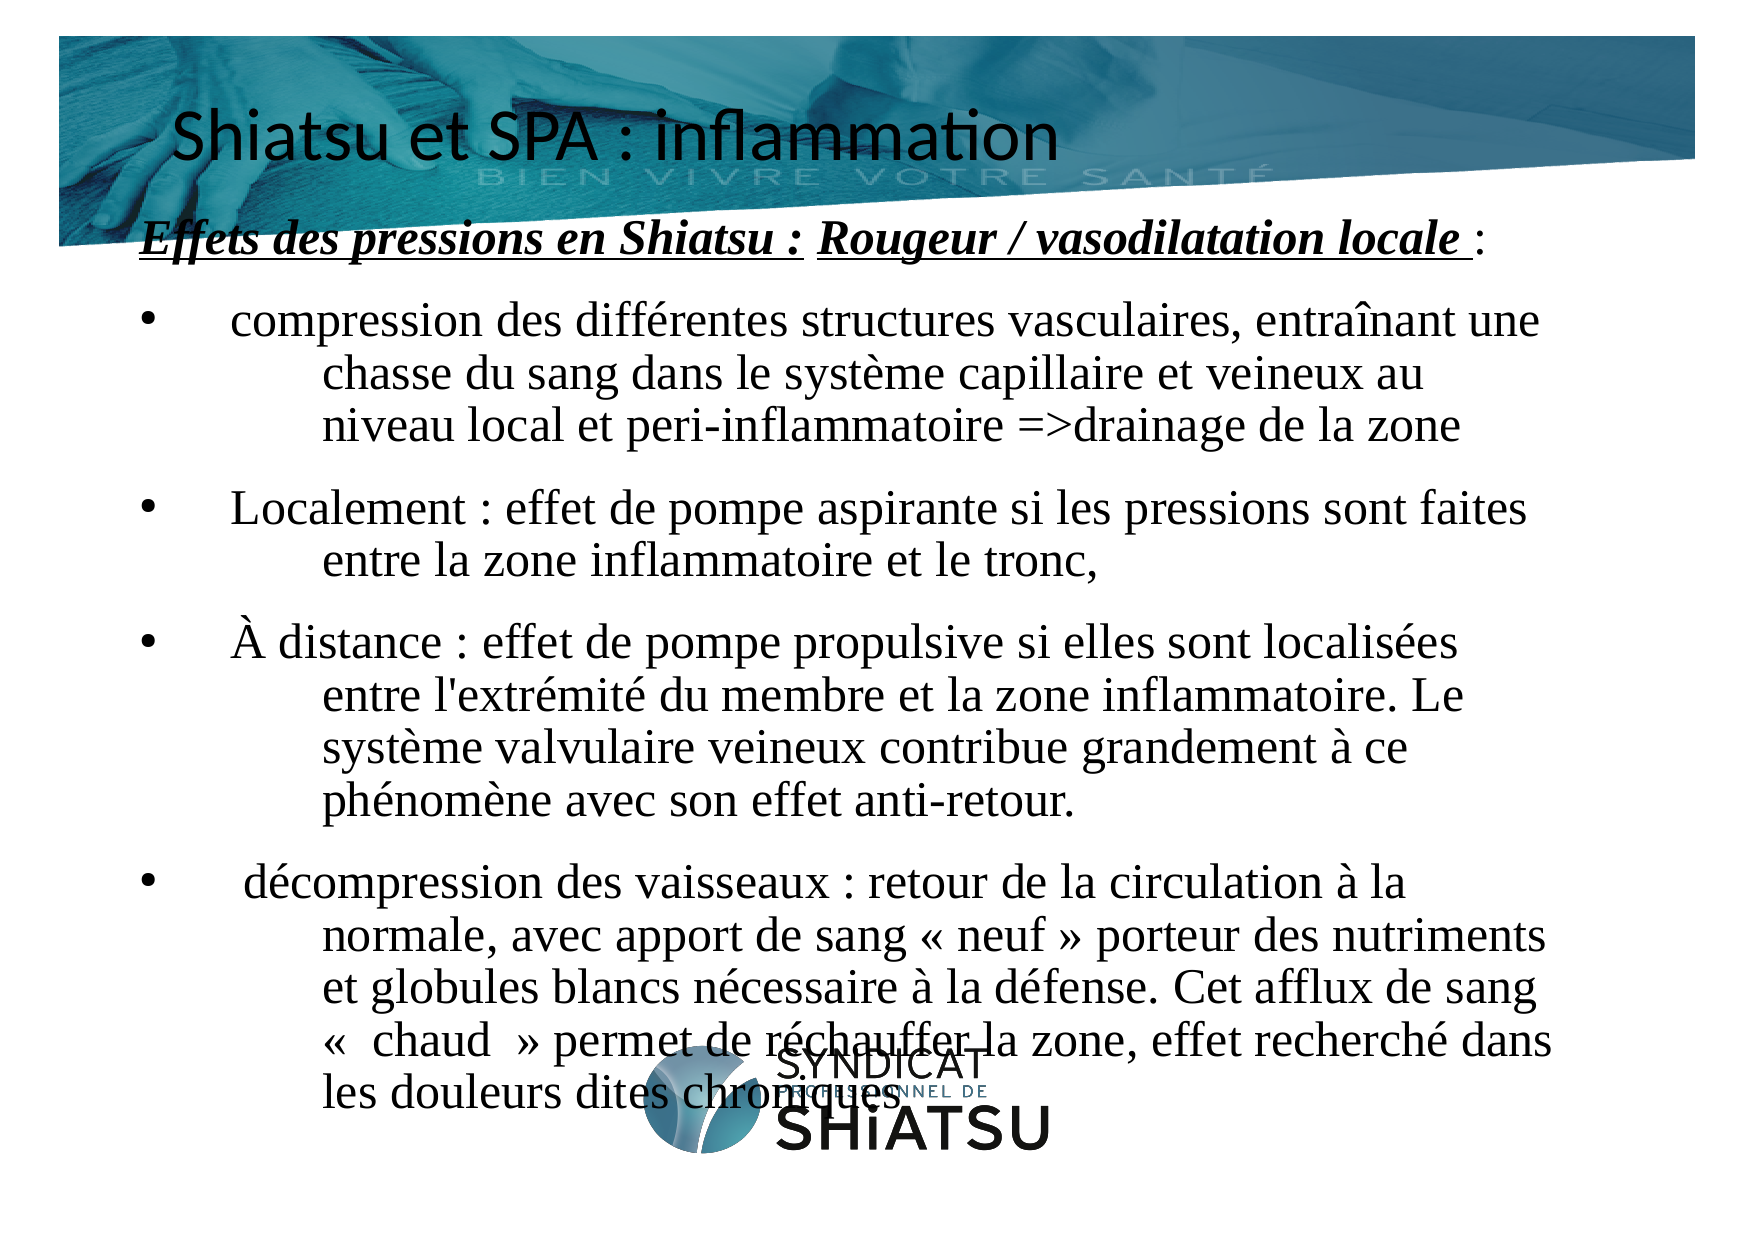

# Shiatsu et SPA : inflammation
Effets des pressions en Shiatsu : Rougeur / vasodilatation locale :
compression des différentes structures vasculaires, entraînant une chasse du sang dans le système capillaire et veineux au niveau local et peri-inflammatoire =>drainage de la zone
Localement : effet de pompe aspirante si les pressions sont faites entre la zone inflammatoire et le tronc,
À distance : effet de pompe propulsive si elles sont localisées entre l'extrémité du membre et la zone inflammatoire. Le système valvulaire veineux contribue grandement à ce phénomène avec son effet anti-retour.
 décompression des vaisseaux : retour de la circulation à la normale, avec apport de sang « neuf » porteur des nutriments et globules blancs nécessaire à la défense. Cet afflux de sang «  chaud  » permet de réchauffer la zone, effet recherché dans les douleurs dites chroniques